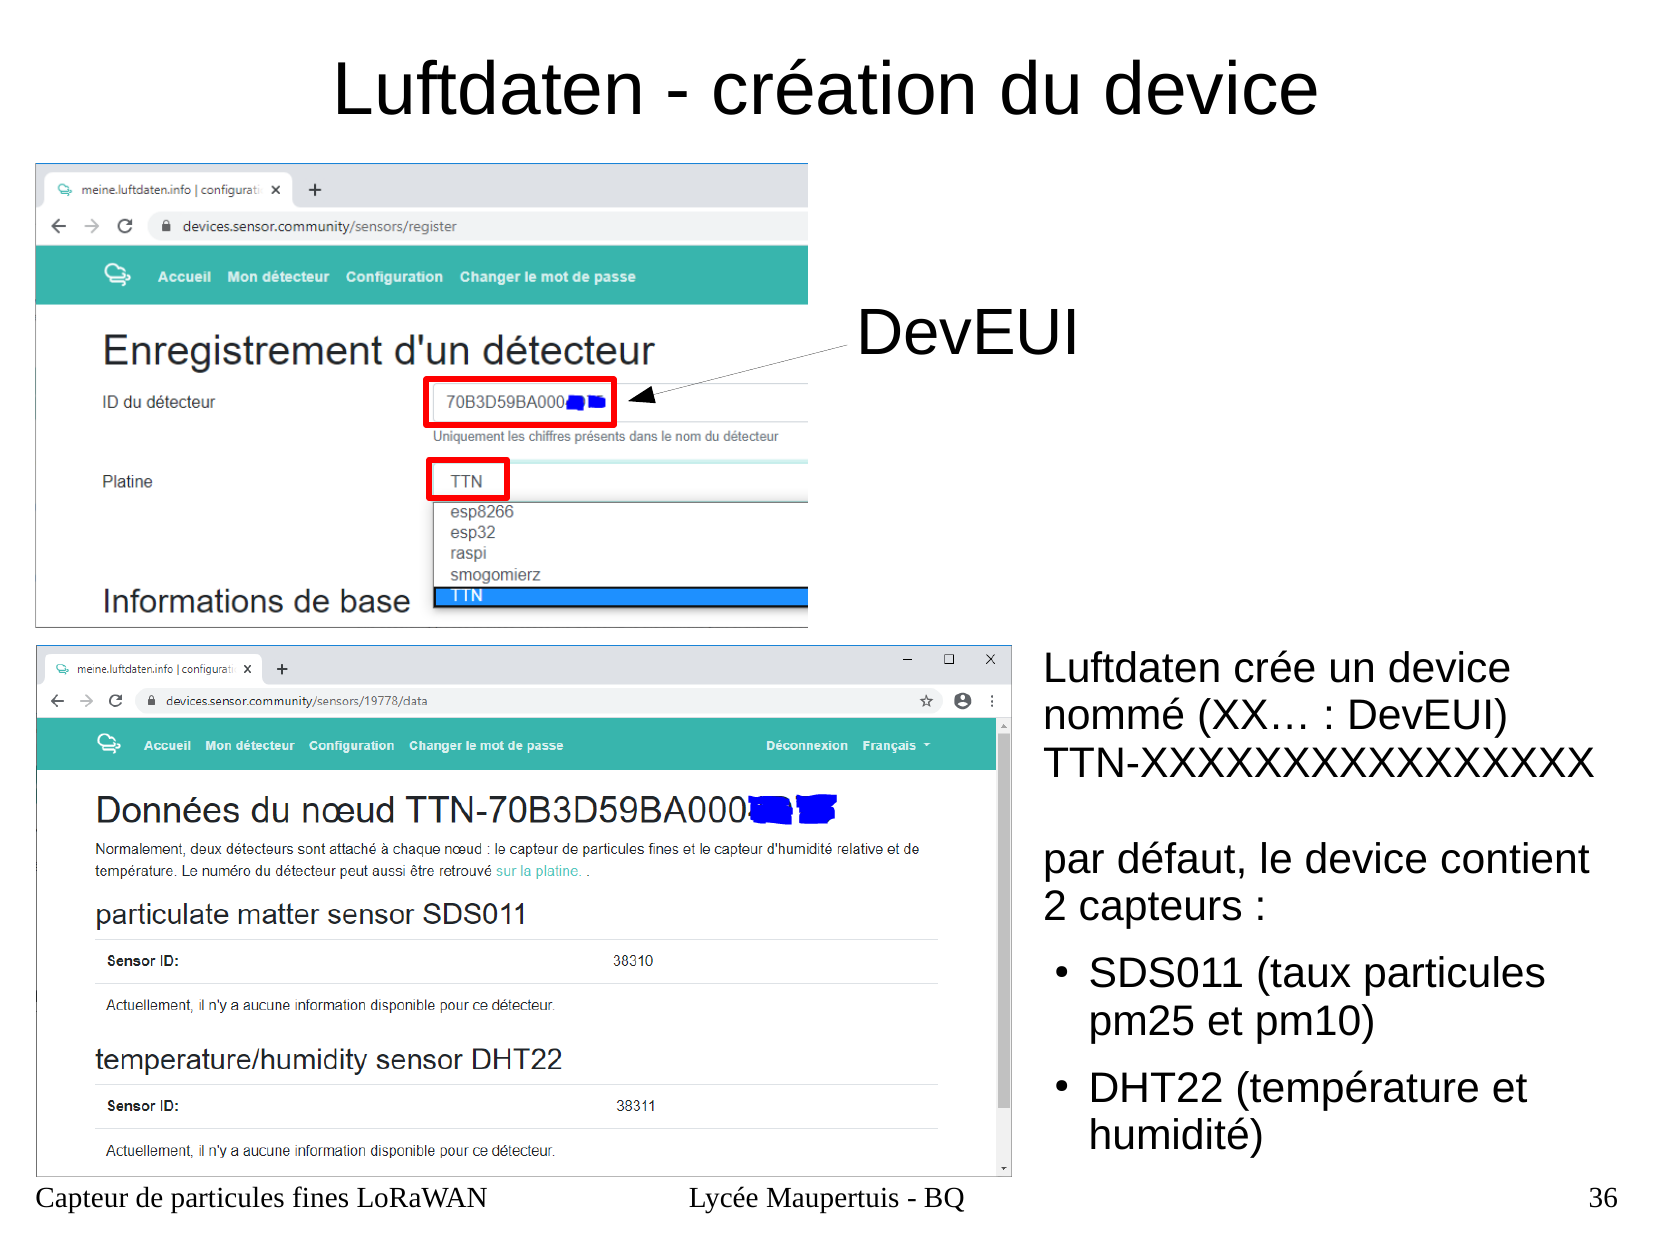

# Luftdaten - création du device
DevEUI
Luftdaten crée un device nommé (XX… : DevEUI)
TTN-XXXXXXXXXXXXXXXX
par défaut, le device contient 2 capteurs :
SDS011 (taux particules pm25 et pm10)
DHT22 (température et humidité)
Capteur de particules fines LoRaWAN
Lycée Maupertuis - BQ
36